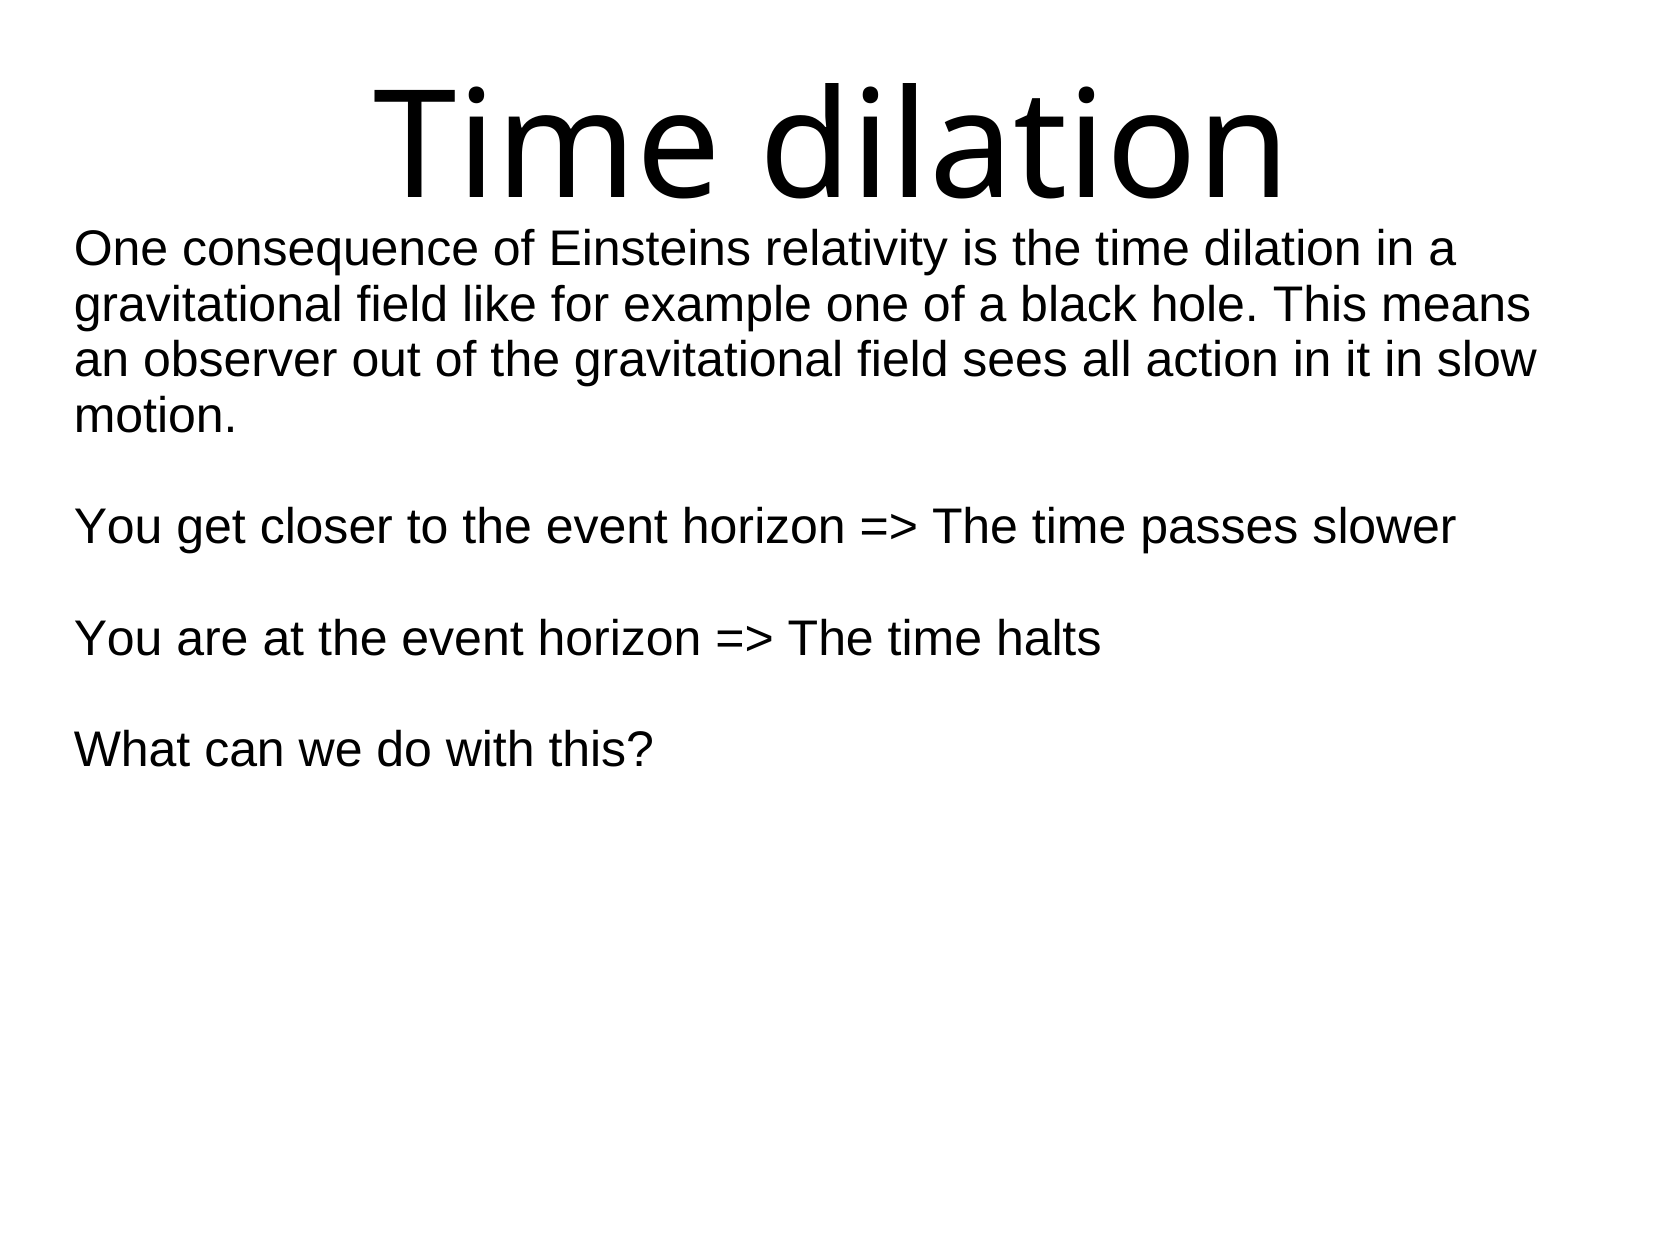

Time dilation
One consequence of Einsteins relativity is the time dilation in a gravitational field like for example one of a black hole. This means an observer out of the gravitational field sees all action in it in slow motion.
You get closer to the event horizon => The time passes slower
You are at the event horizon => The time halts
What can we do with this?